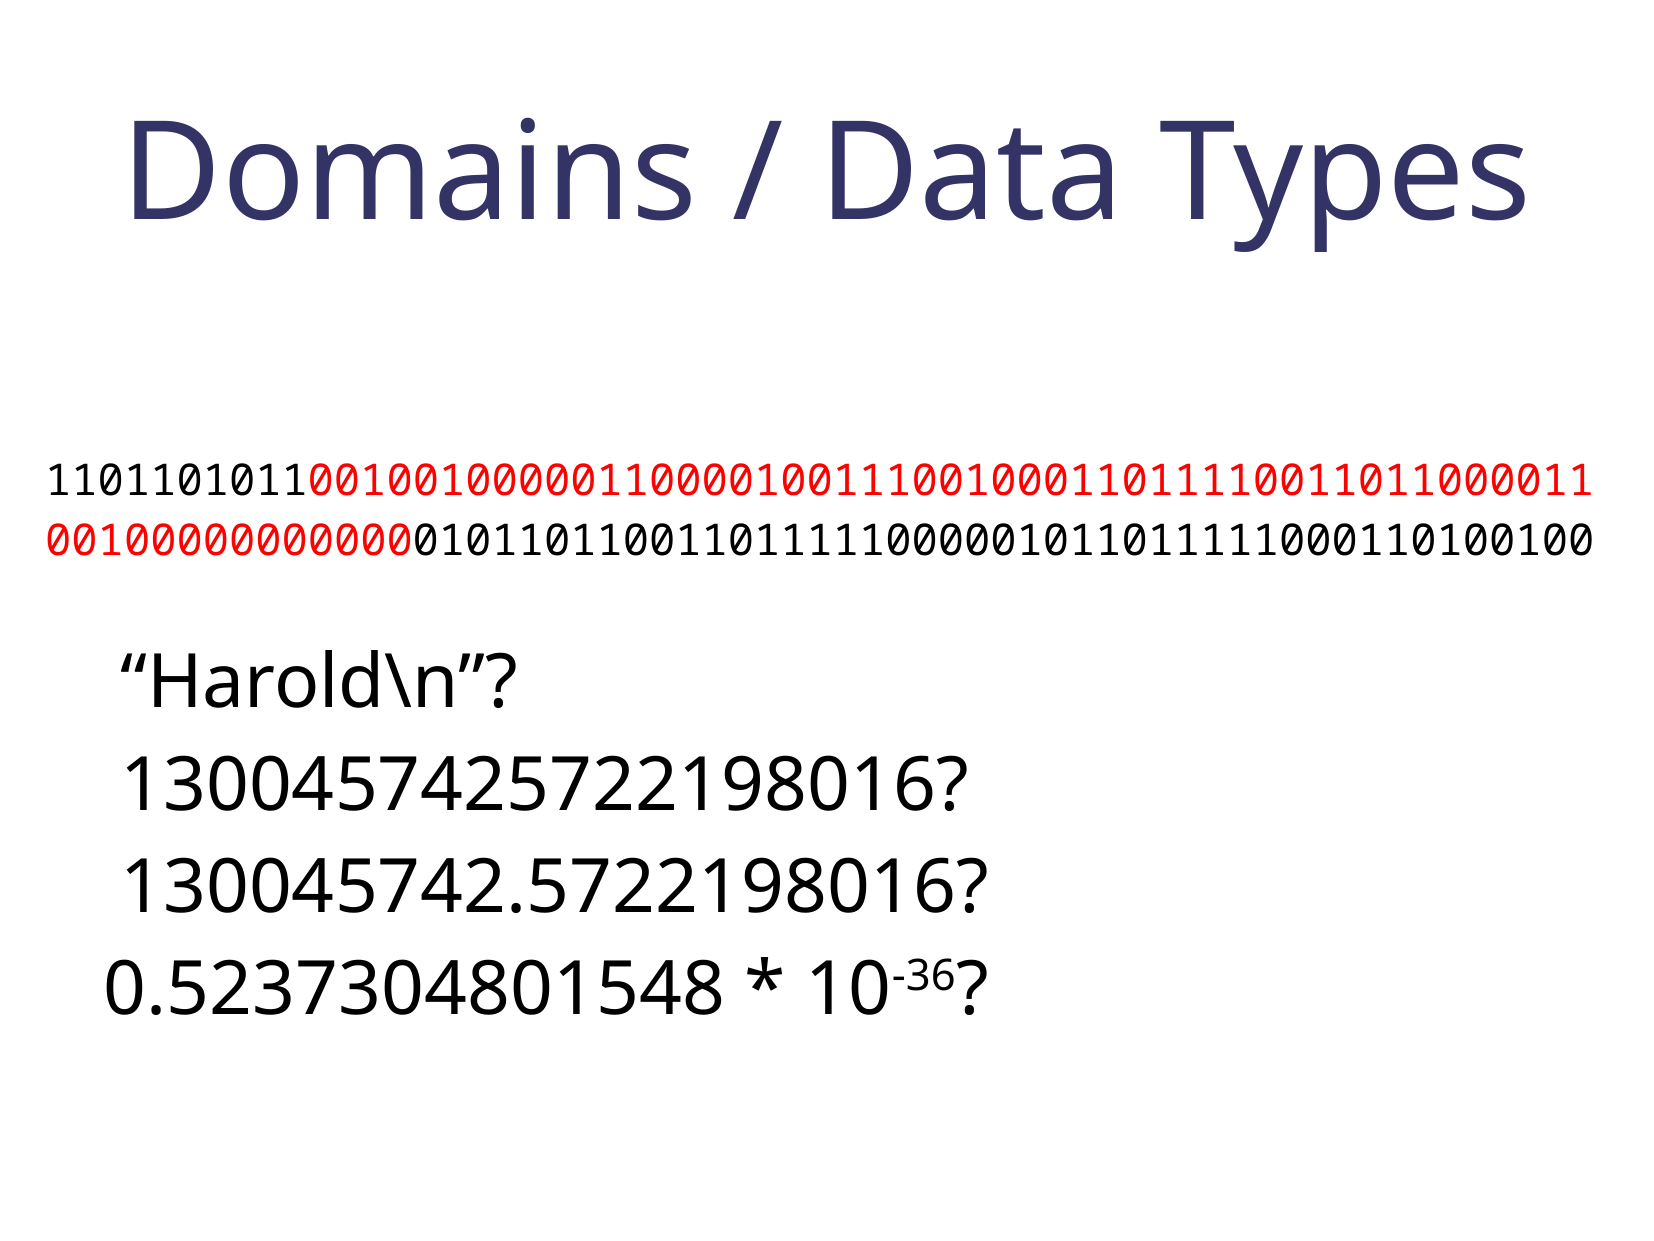

# Domains / Data Types
1101101011001001000001100001001110010001101111001101100001100100000000000010110110011011111000001011011111000110100100
	“Harold\n”?
	1300457425722198016?
	130045742.5722198016?
 0.5237304801548 * 10-36?